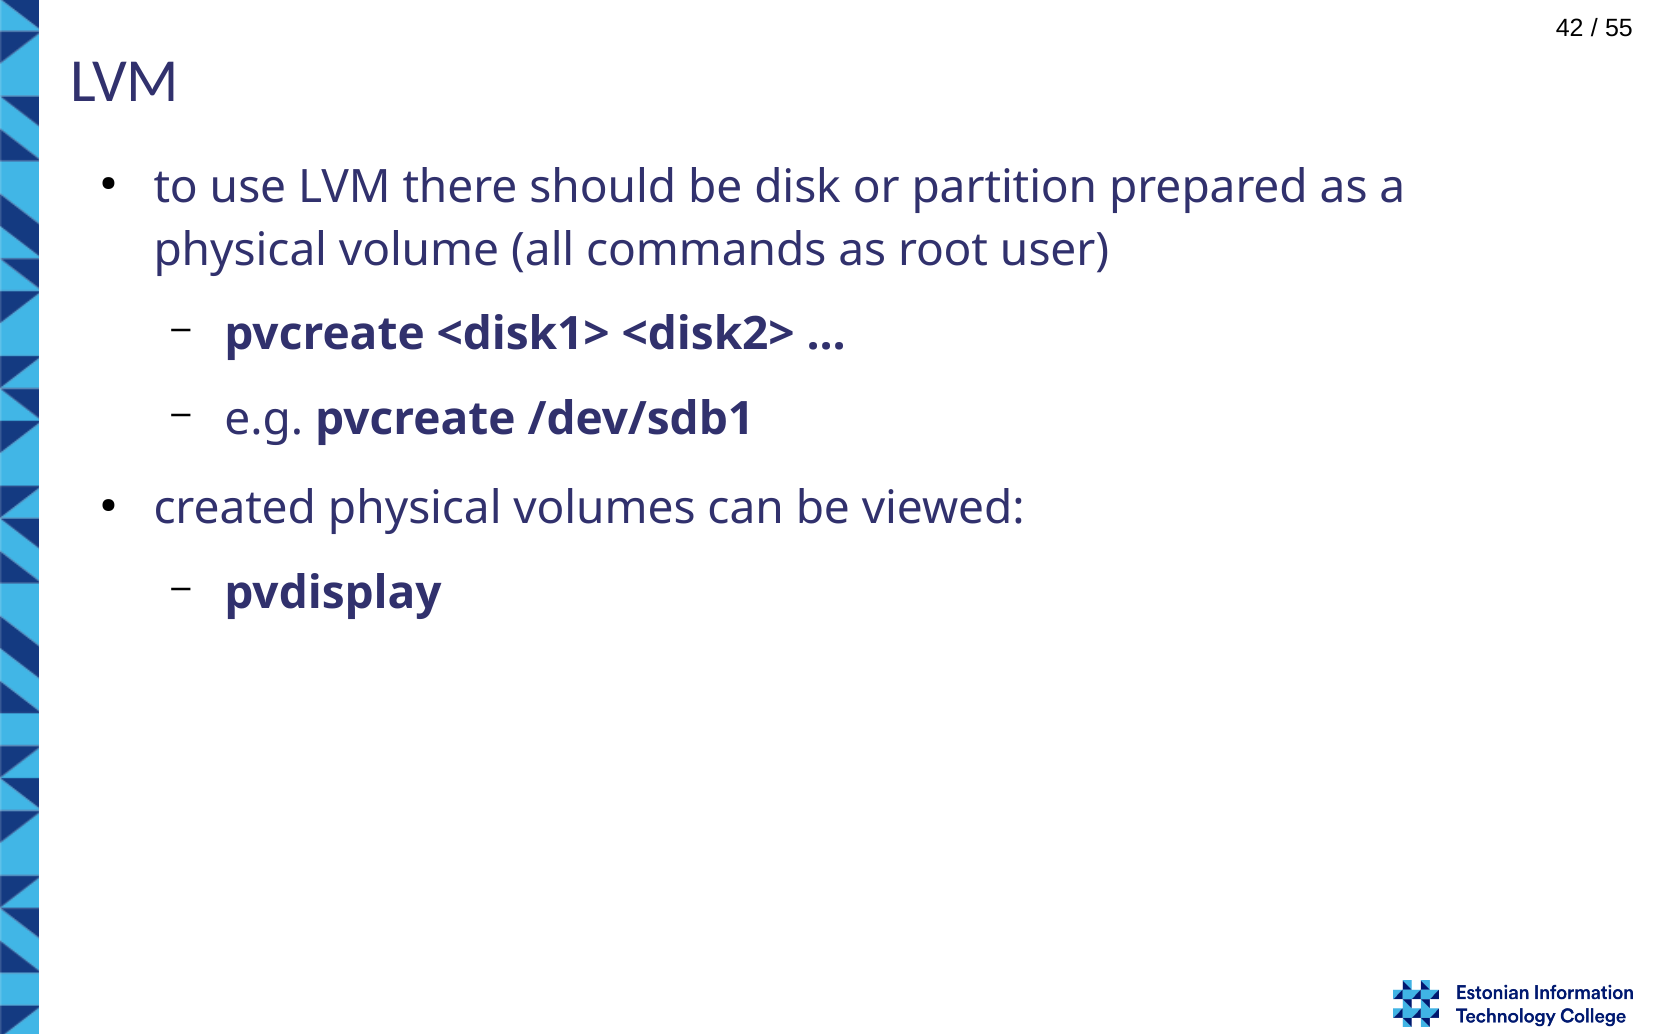

# LVM
to use LVM there should be disk or partition prepared as a physical volume (all commands as root user)
pvcreate <disk1> <disk2> ...
e.g. pvcreate /dev/sdb1
created physical volumes can be viewed:
pvdisplay